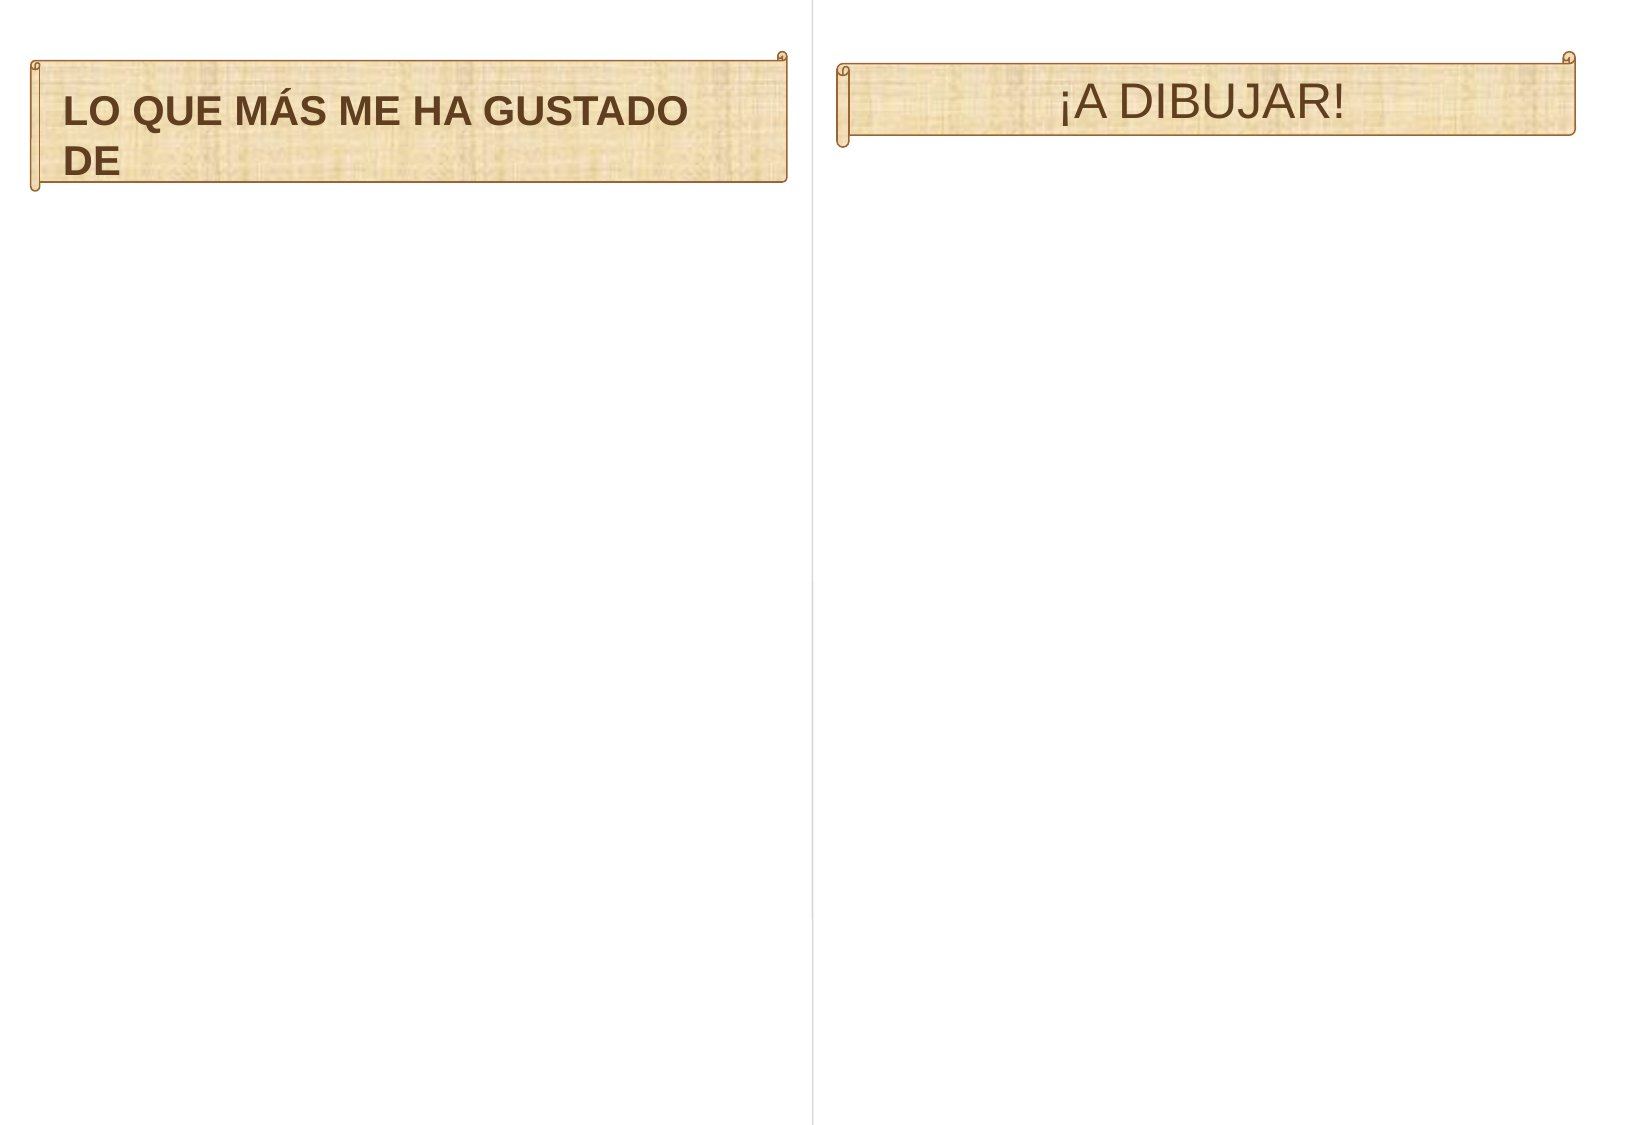

¡A DIBUJAR!
LO QUE MÁS ME HA GUSTADO DE